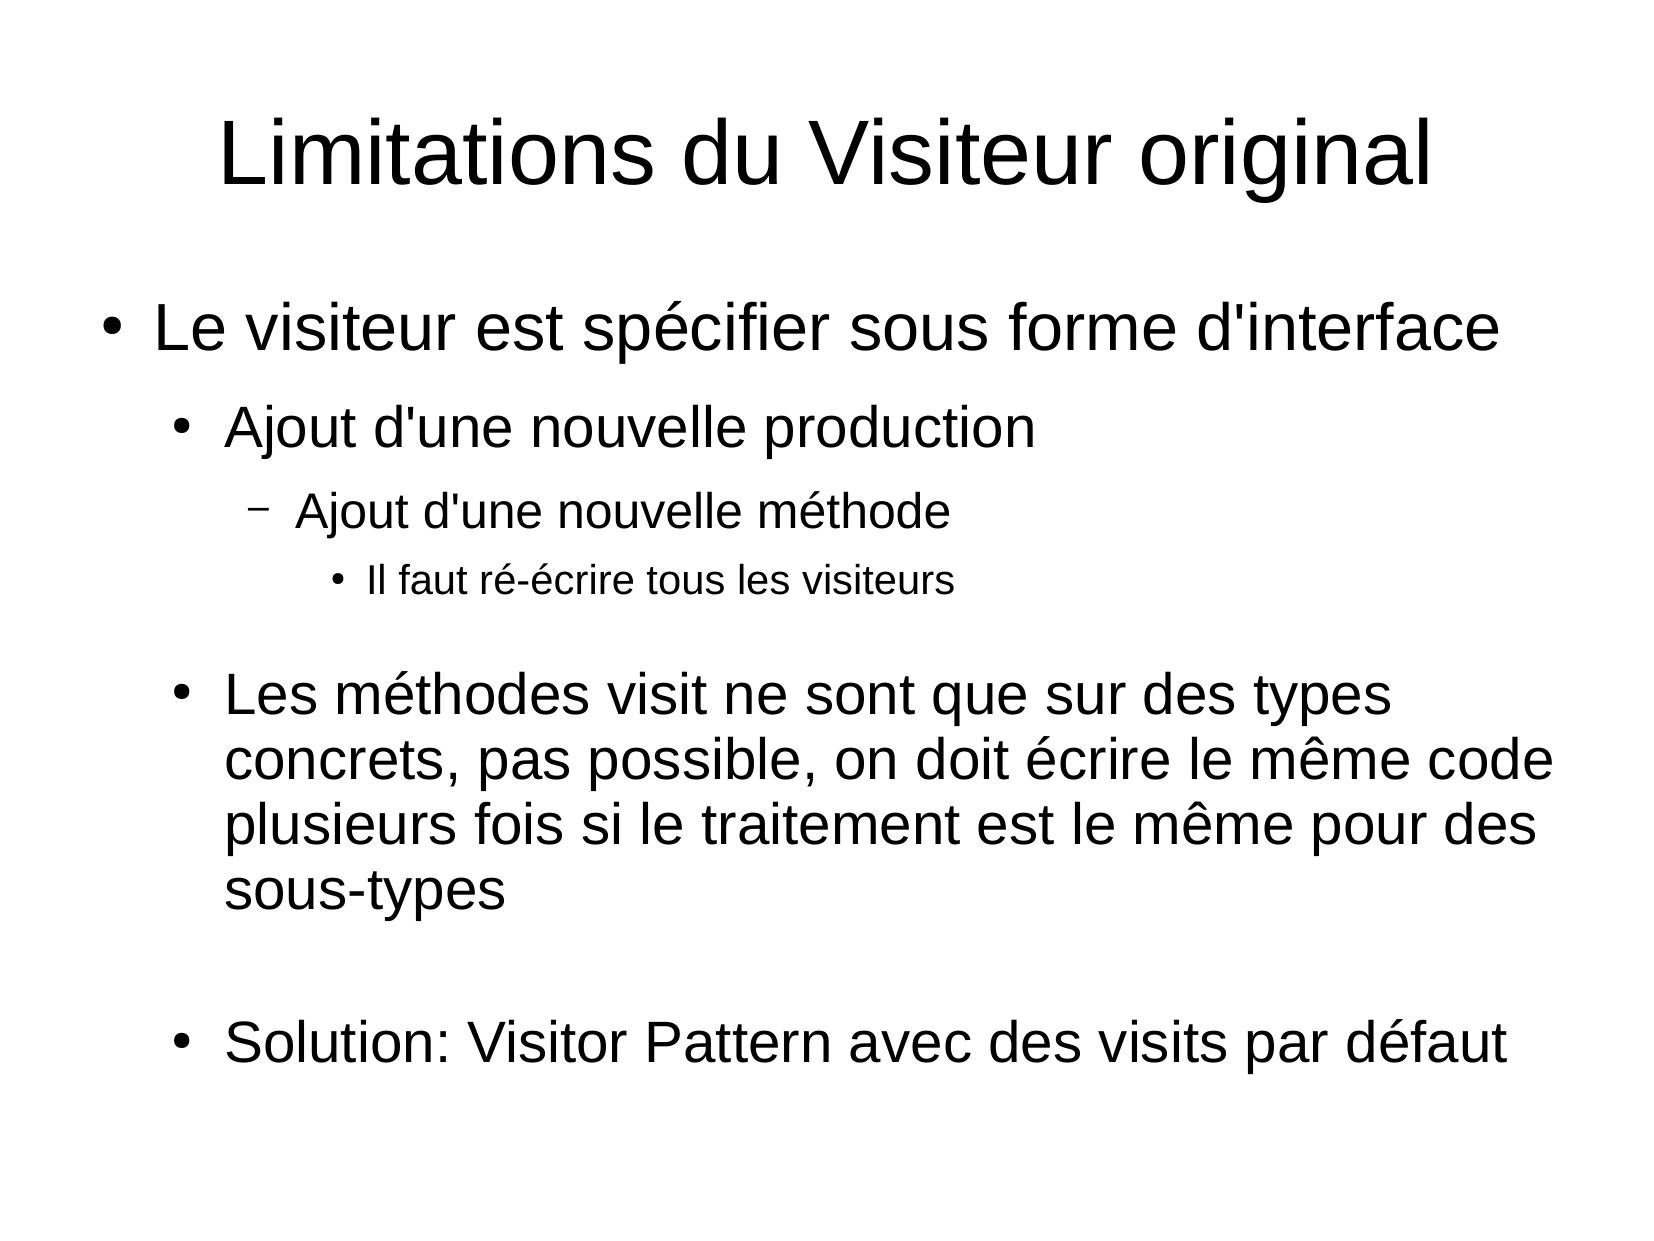

# Limitations du Visiteur original
Le visiteur est spécifier sous forme d'interface
Ajout d'une nouvelle production
Ajout d'une nouvelle méthode
Il faut ré-écrire tous les visiteurs
Les méthodes visit ne sont que sur des types concrets, pas possible, on doit écrire le même code plusieurs fois si le traitement est le même pour des sous-types
Solution: Visitor Pattern avec des visits par défaut